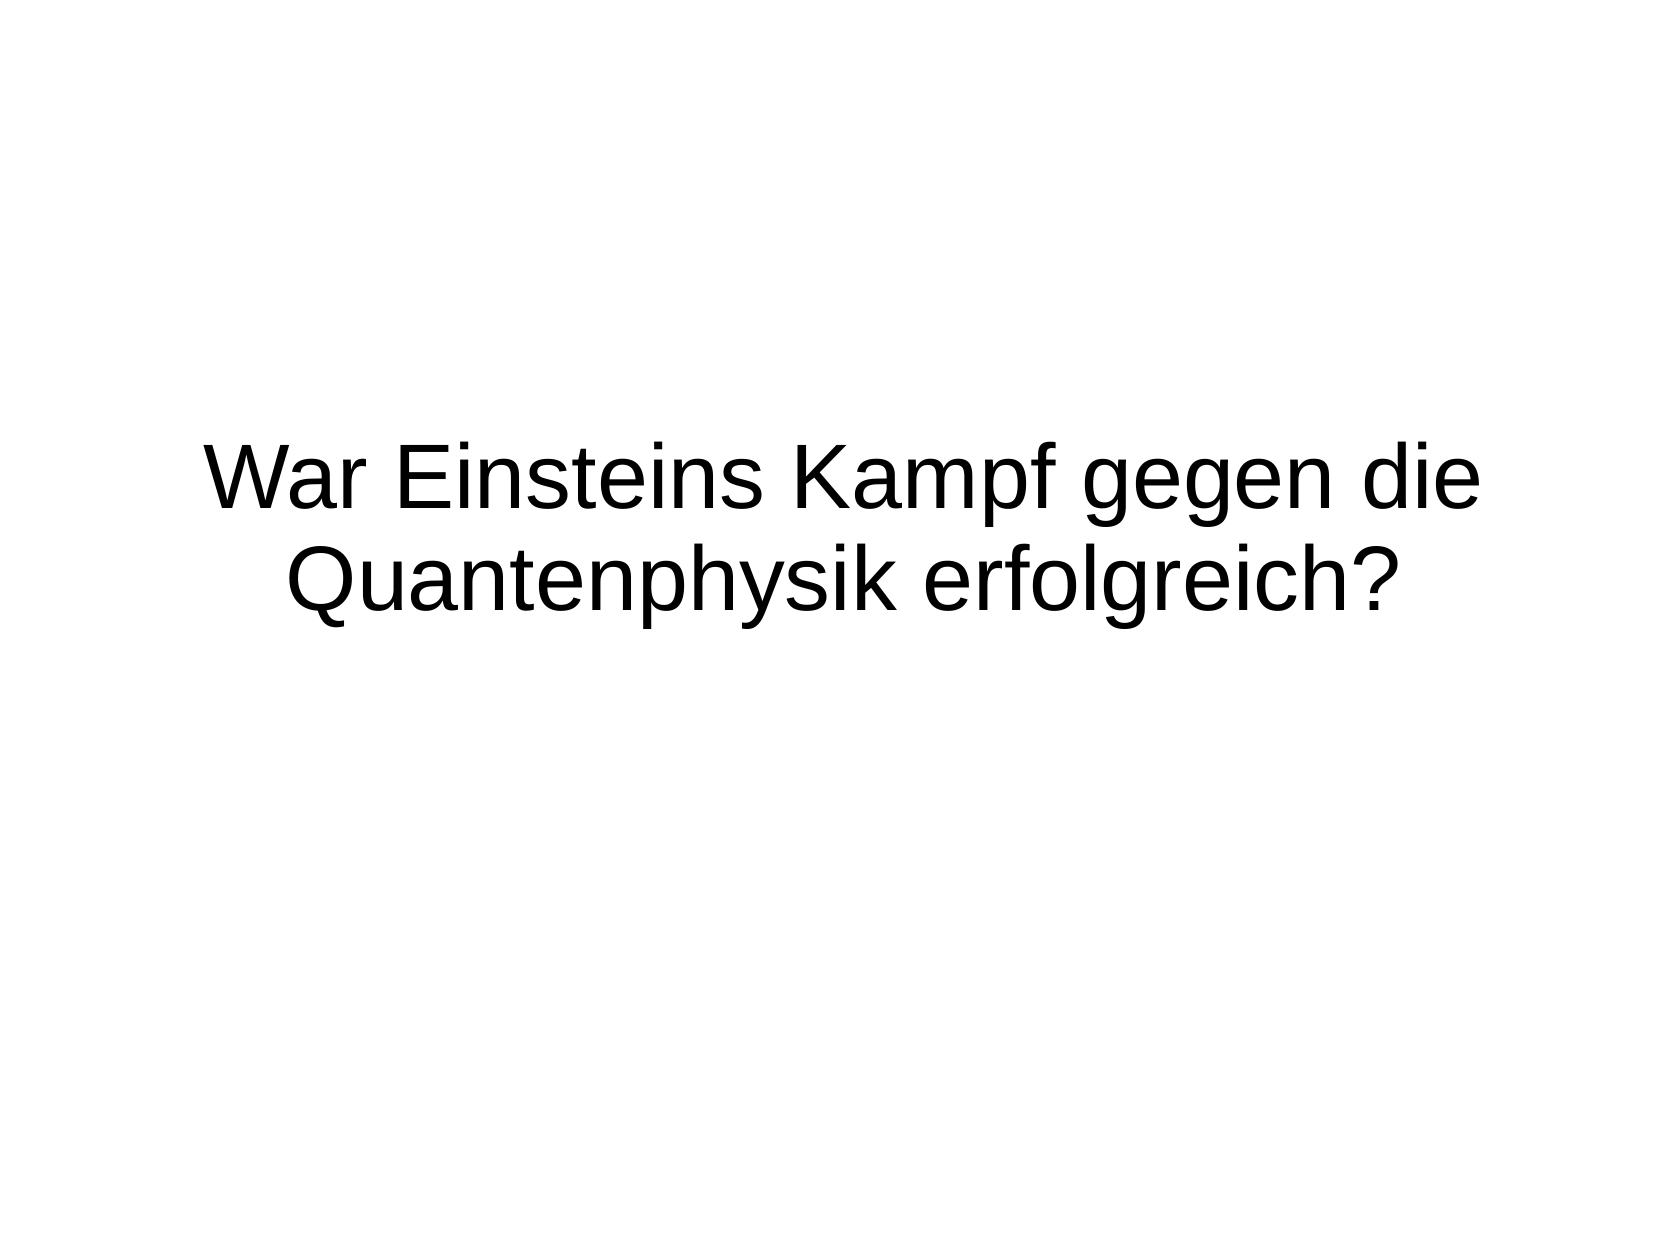

# War Einsteins Kampf gegen die Quantenphysik erfolgreich?